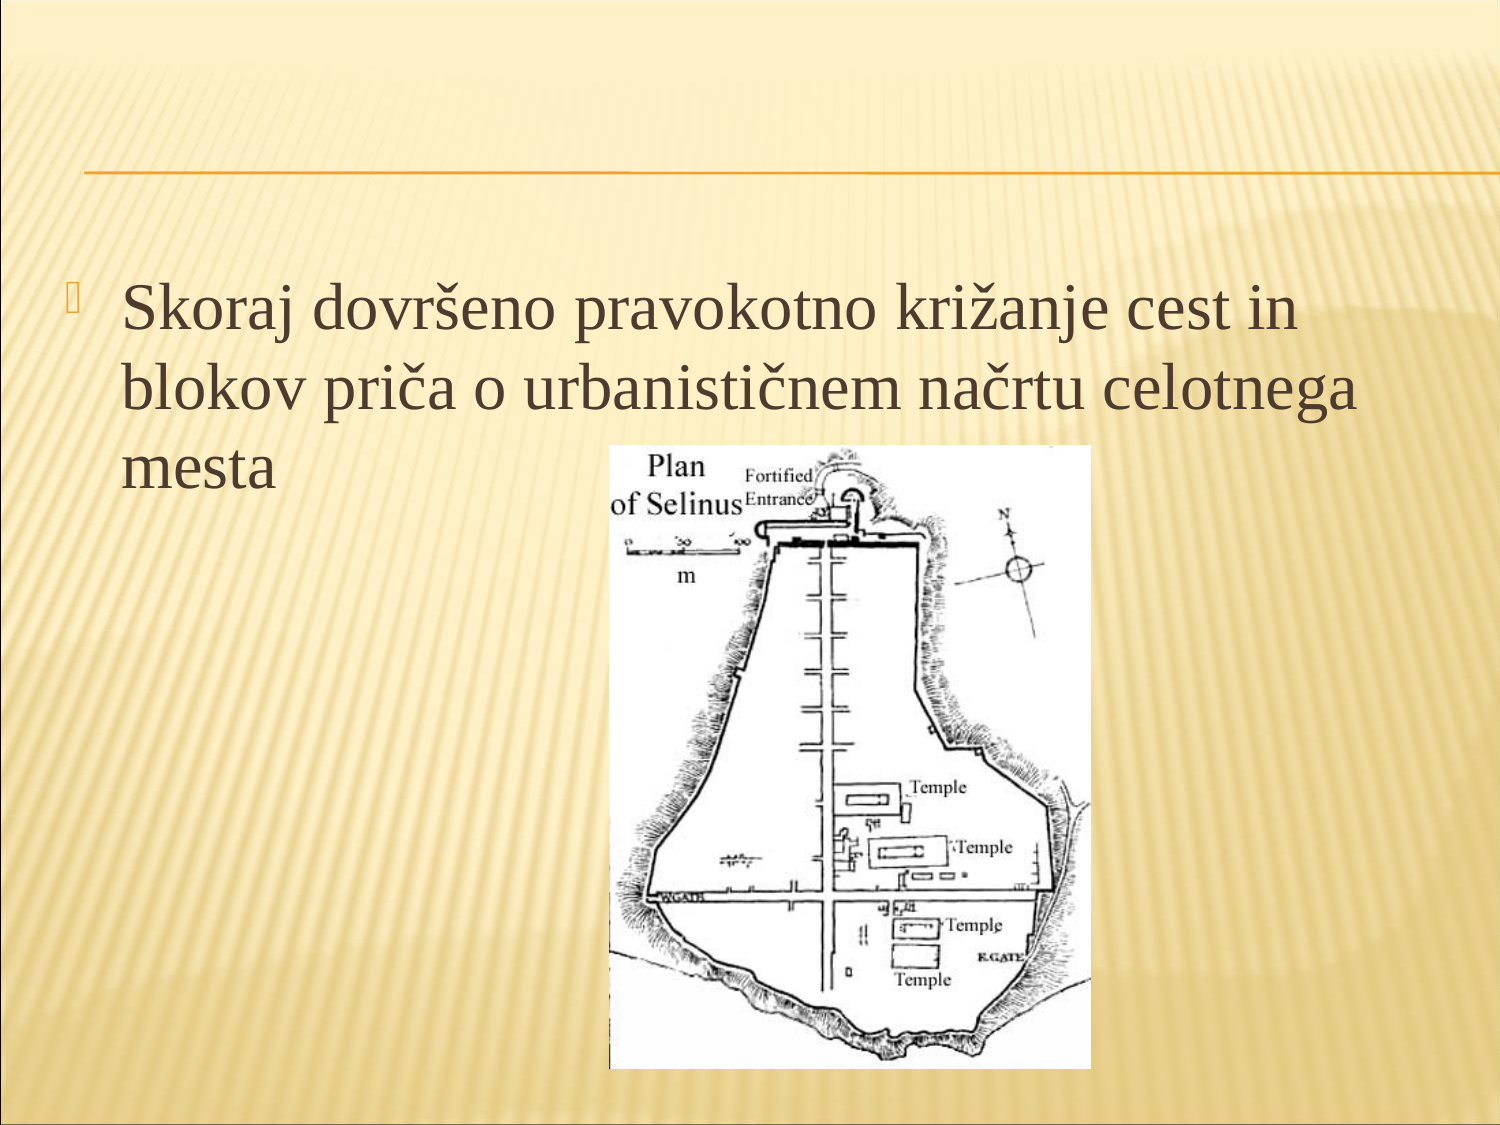

#
Skoraj dovršeno pravokotno križanje cest in blokov priča o urbanističnem načrtu celotnega mesta